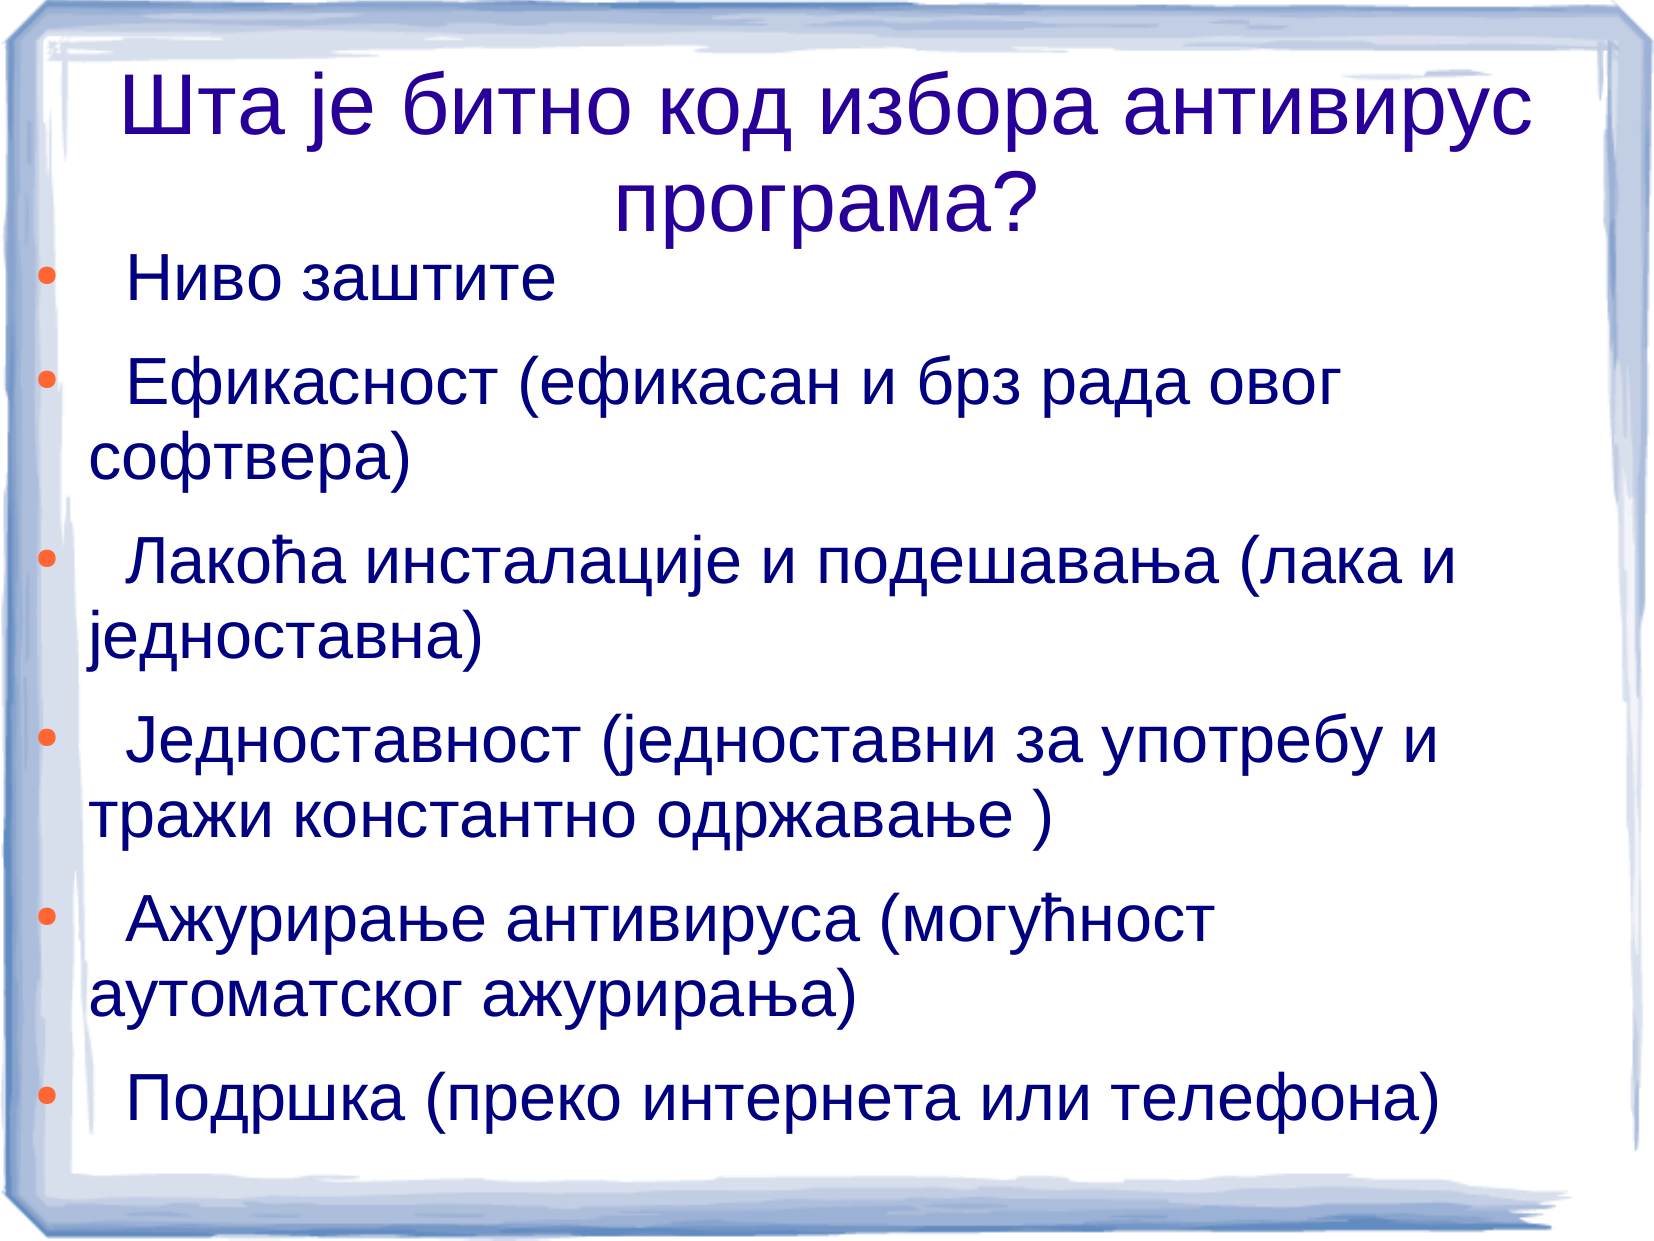

# Шта је битно код избора антивирус програма?
 Ниво заштите
 Ефикасност (ефикасан и брз рада овог софтвера)
 Лакоћа инсталације и подешавања (лака и једноставна)
 Једноставност (једноставни за употребу и тражи константно одржавање )
 Ажурирање антивируса (могућност аутоматског ажурирања)
 Подршка (преко интернета или телефона)